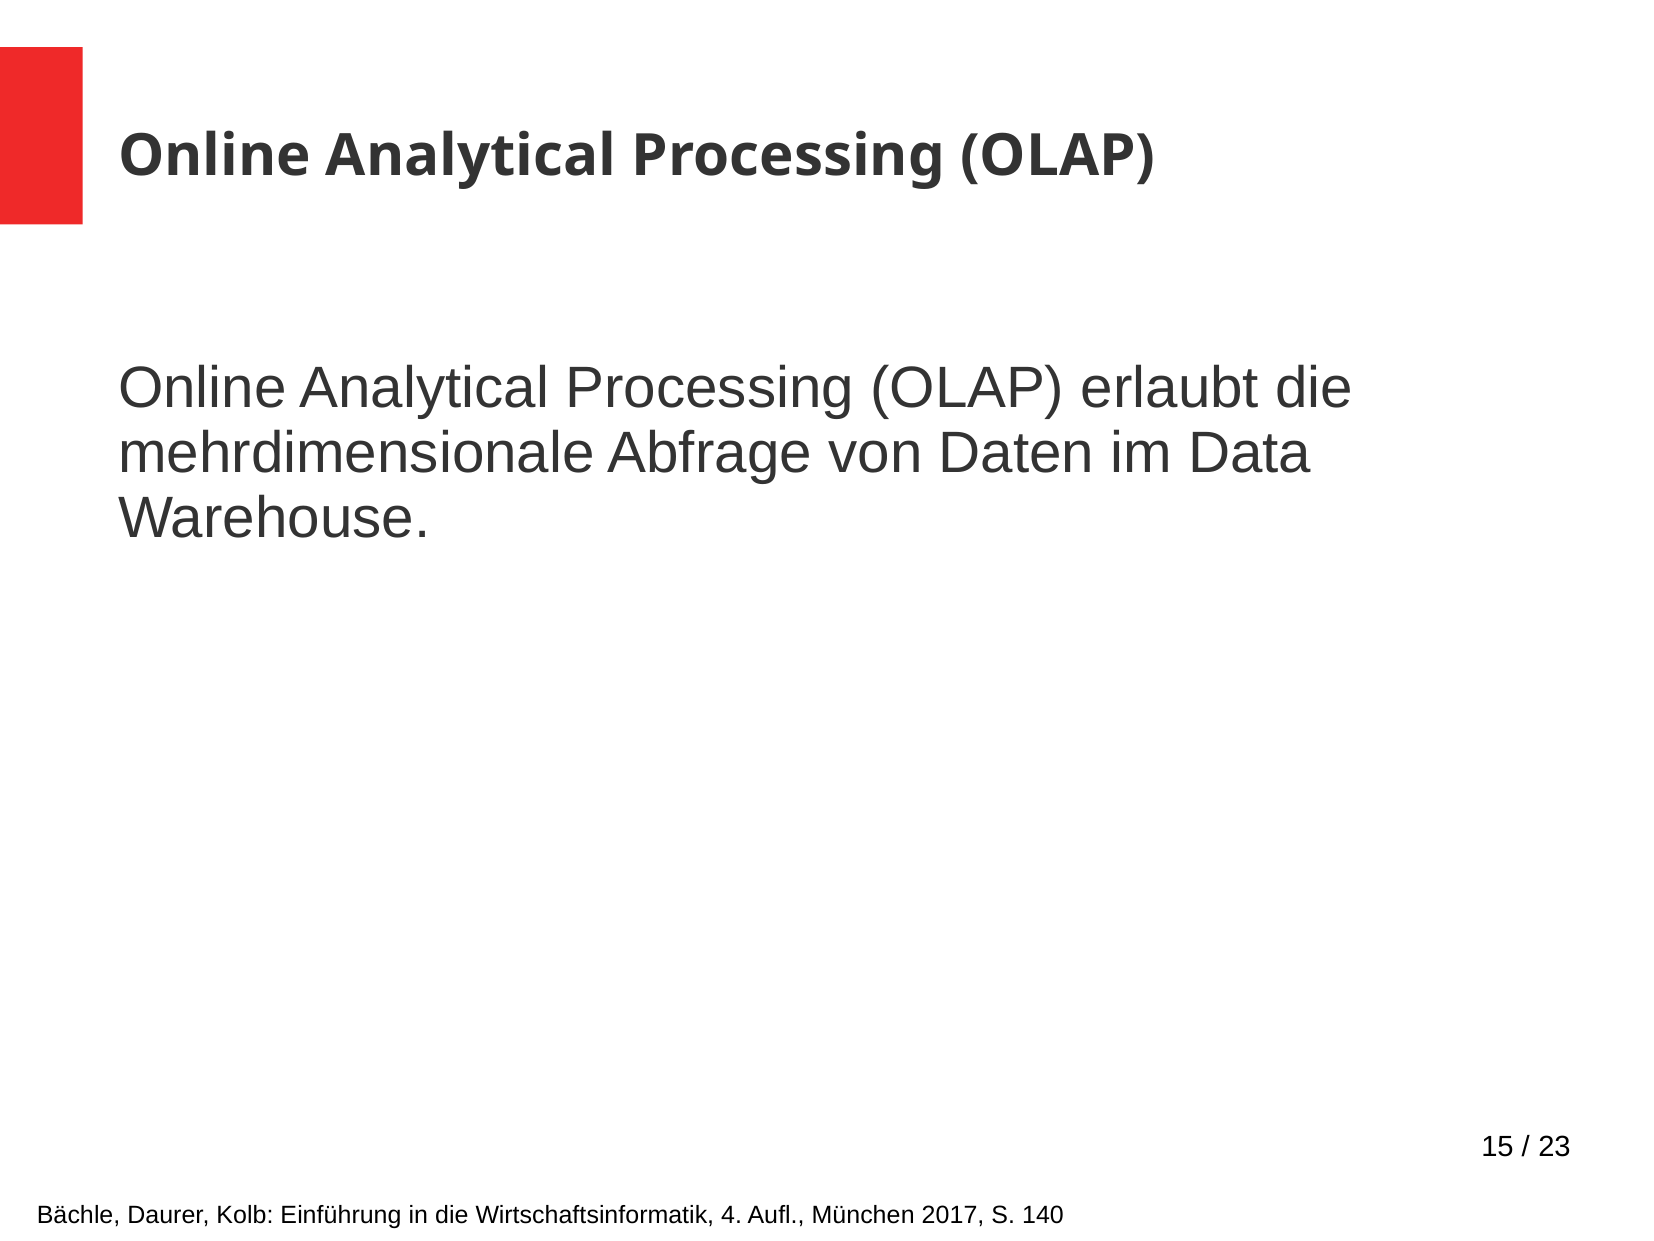

# Online Analytical Processing (OLAP)
Online Analytical Processing (OLAP) erlaubt die mehrdimensionale Abfrage von Daten im Data Warehouse.
15
Bächle, Daurer, Kolb: Einführung in die Wirtschaftsinformatik, 4. Aufl., München 2017, S. 140